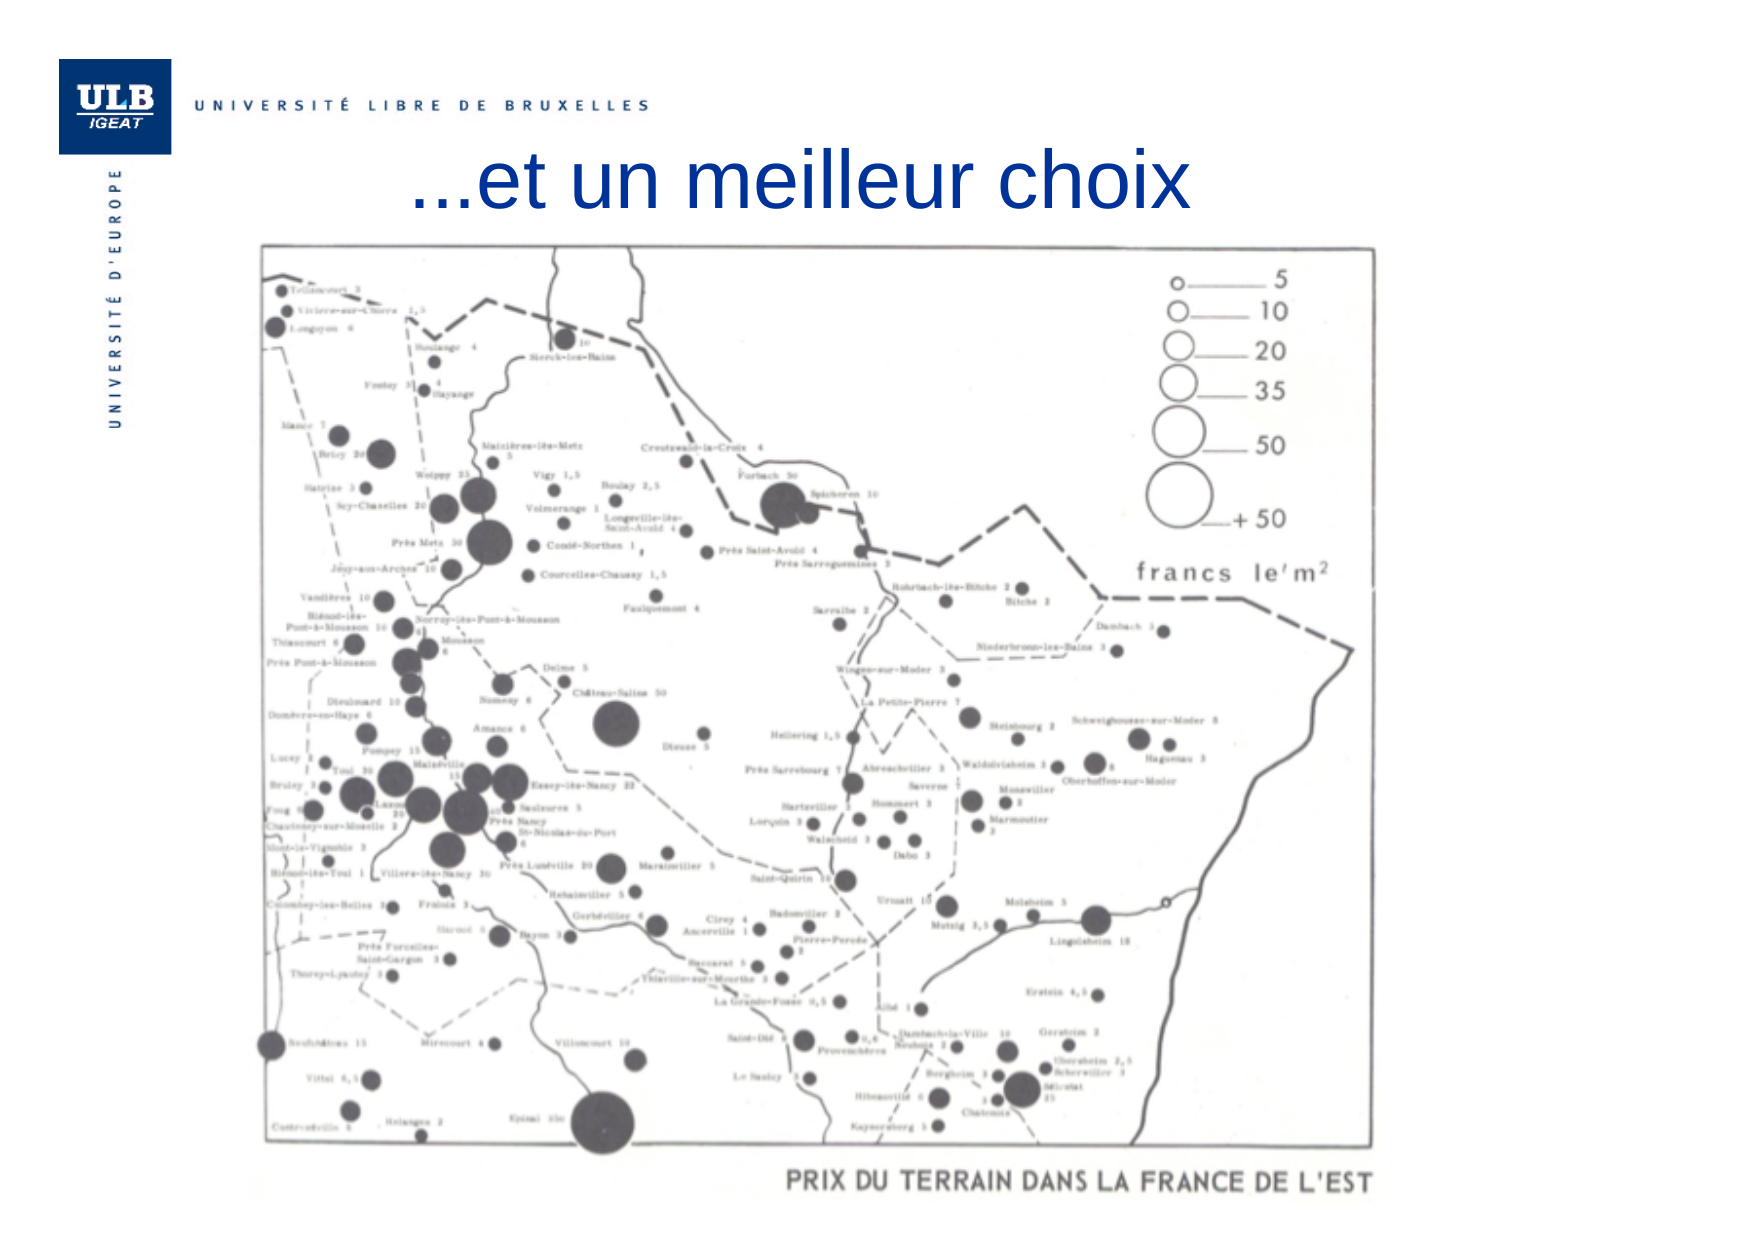

# ...et un meilleur choix
GEOG-F-105 - Méthodologie de la géographie humaine I
71